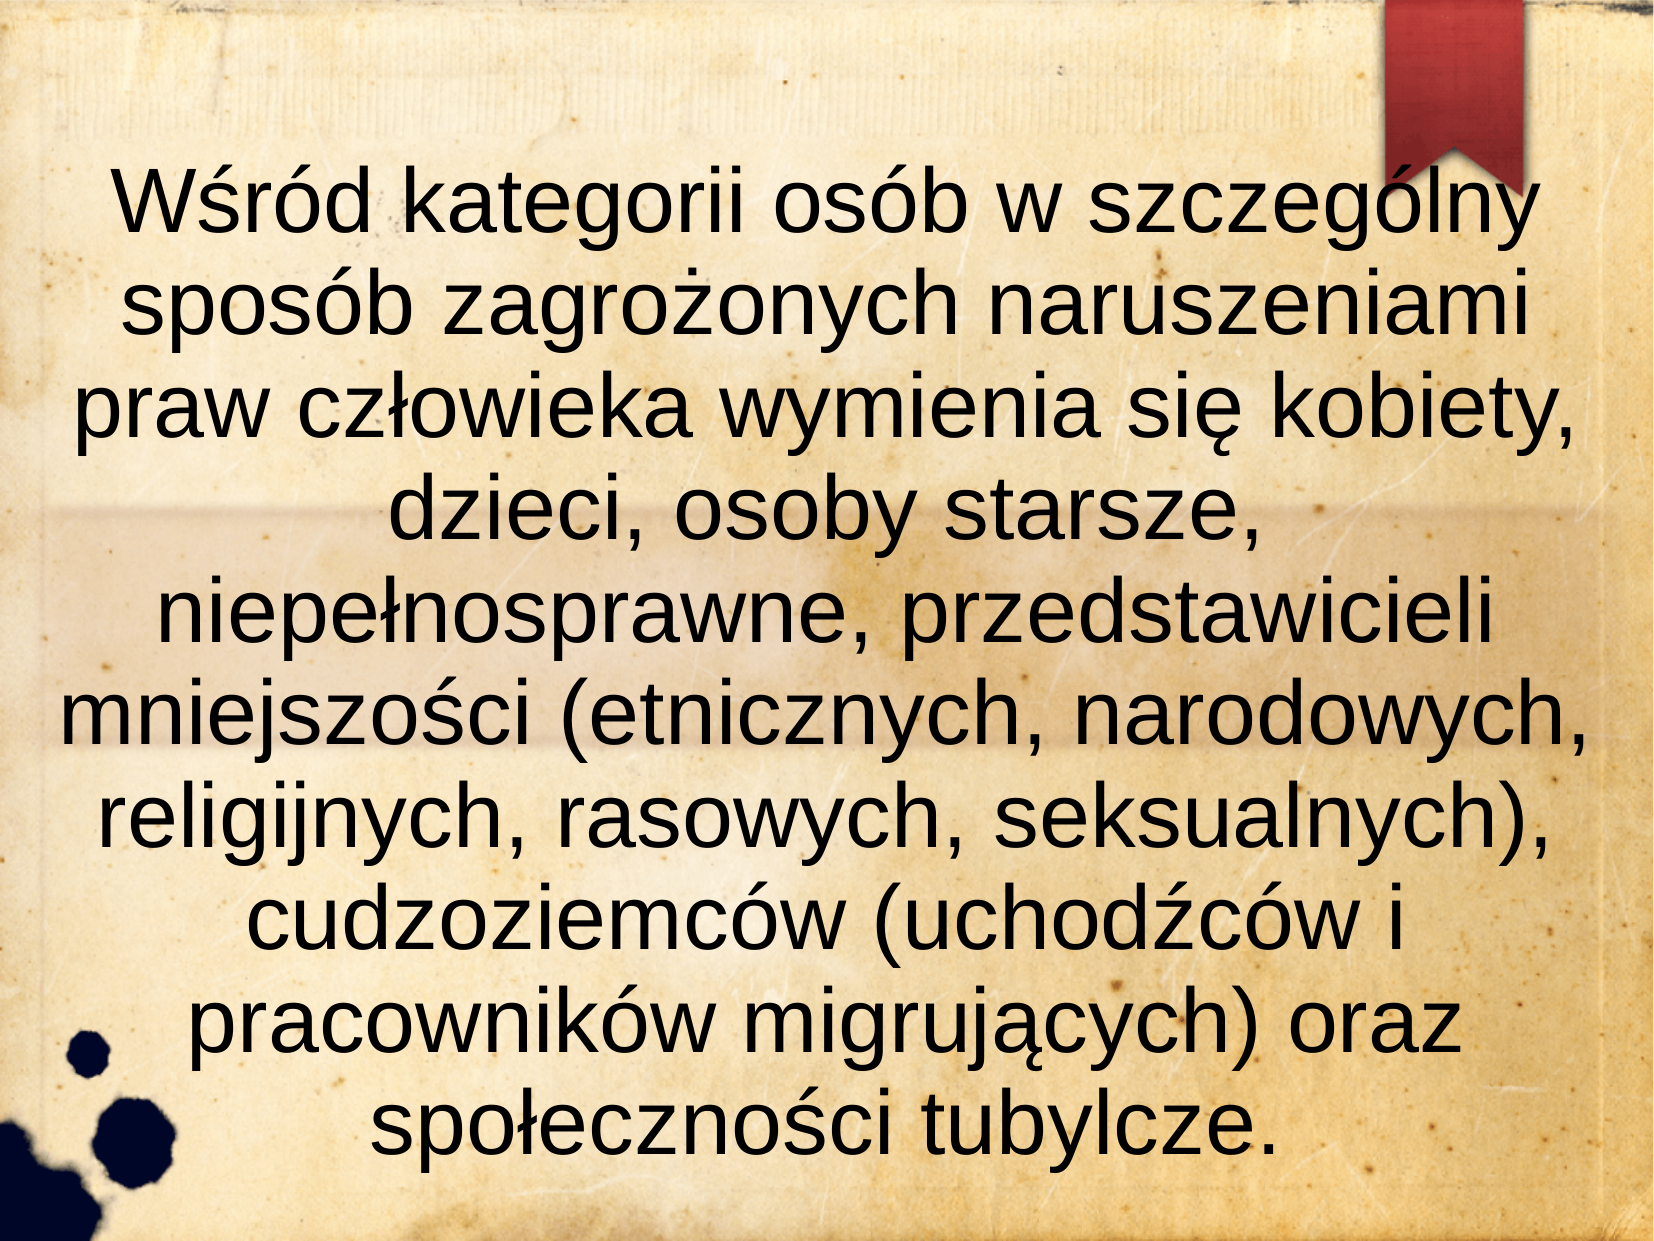

Wśród kategorii osób w szczególny sposób zagrożonych naruszeniami praw człowieka wymienia się kobiety, dzieci, osoby starsze, niepełnosprawne, przedstawicieli mniejszości (etnicznych, narodowych, religijnych, rasowych, seksualnych), cudzoziemców (uchodźców i pracowników migrujących) oraz społeczności tubylcze.